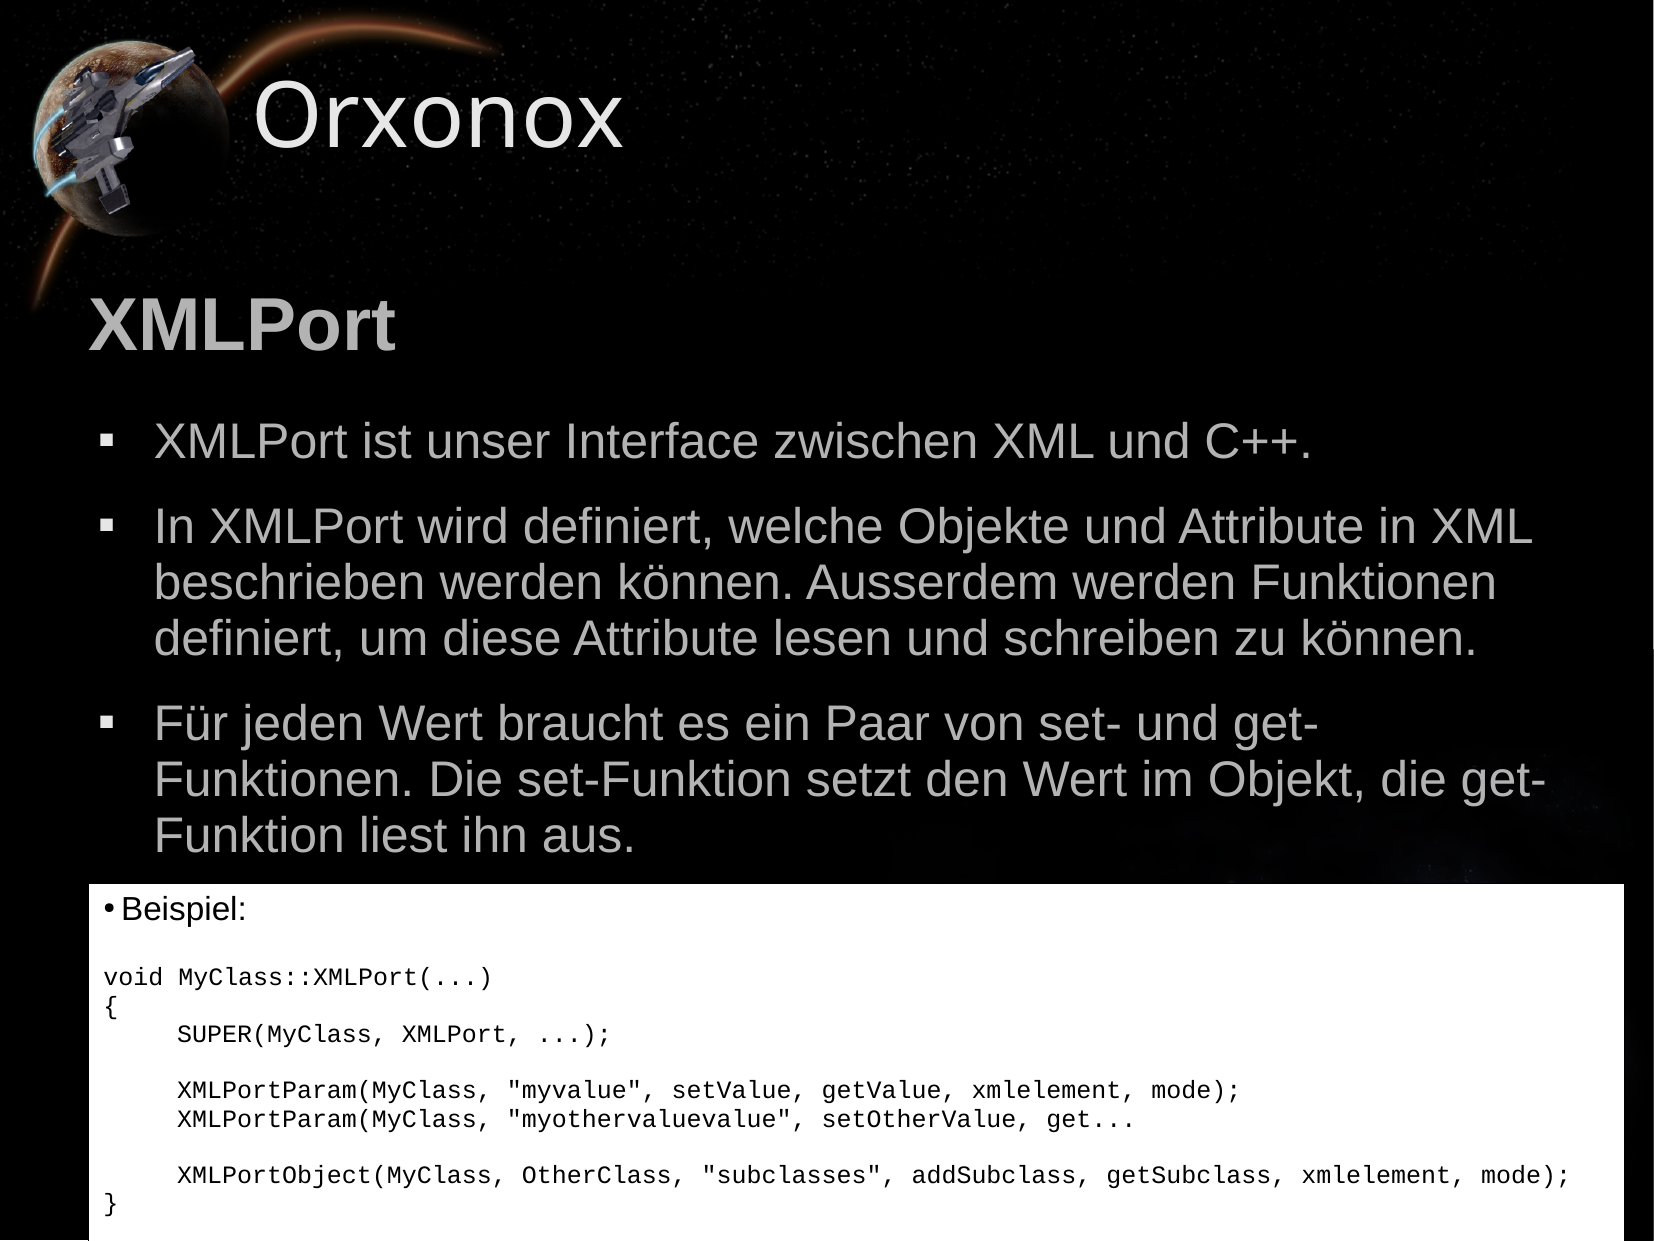

# XMLPort
XMLPort ist unser Interface zwischen XML und C++.
In XMLPort wird definiert, welche Objekte und Attribute in XML beschrieben werden können. Ausserdem werden Funktionen definiert, um diese Attribute lesen und schreiben zu können.
Für jeden Wert braucht es ein Paar von set- und get-Funktionen. Die set-Funktion setzt den Wert im Objekt, die get-Funktion liest ihn aus.
Beispiel:
void MyClass::XMLPort(...)
{
	SUPER(MyClass, XMLPort, ...);
	XMLPortParam(MyClass, "myvalue", setValue, getValue, xmlelement, mode);
	XMLPortParam(MyClass, "myothervaluevalue", setOtherValue, get...
	XMLPortObject(MyClass, OtherClass, "subclasses", addSubclass, getSubclass, xmlelement, mode);
}